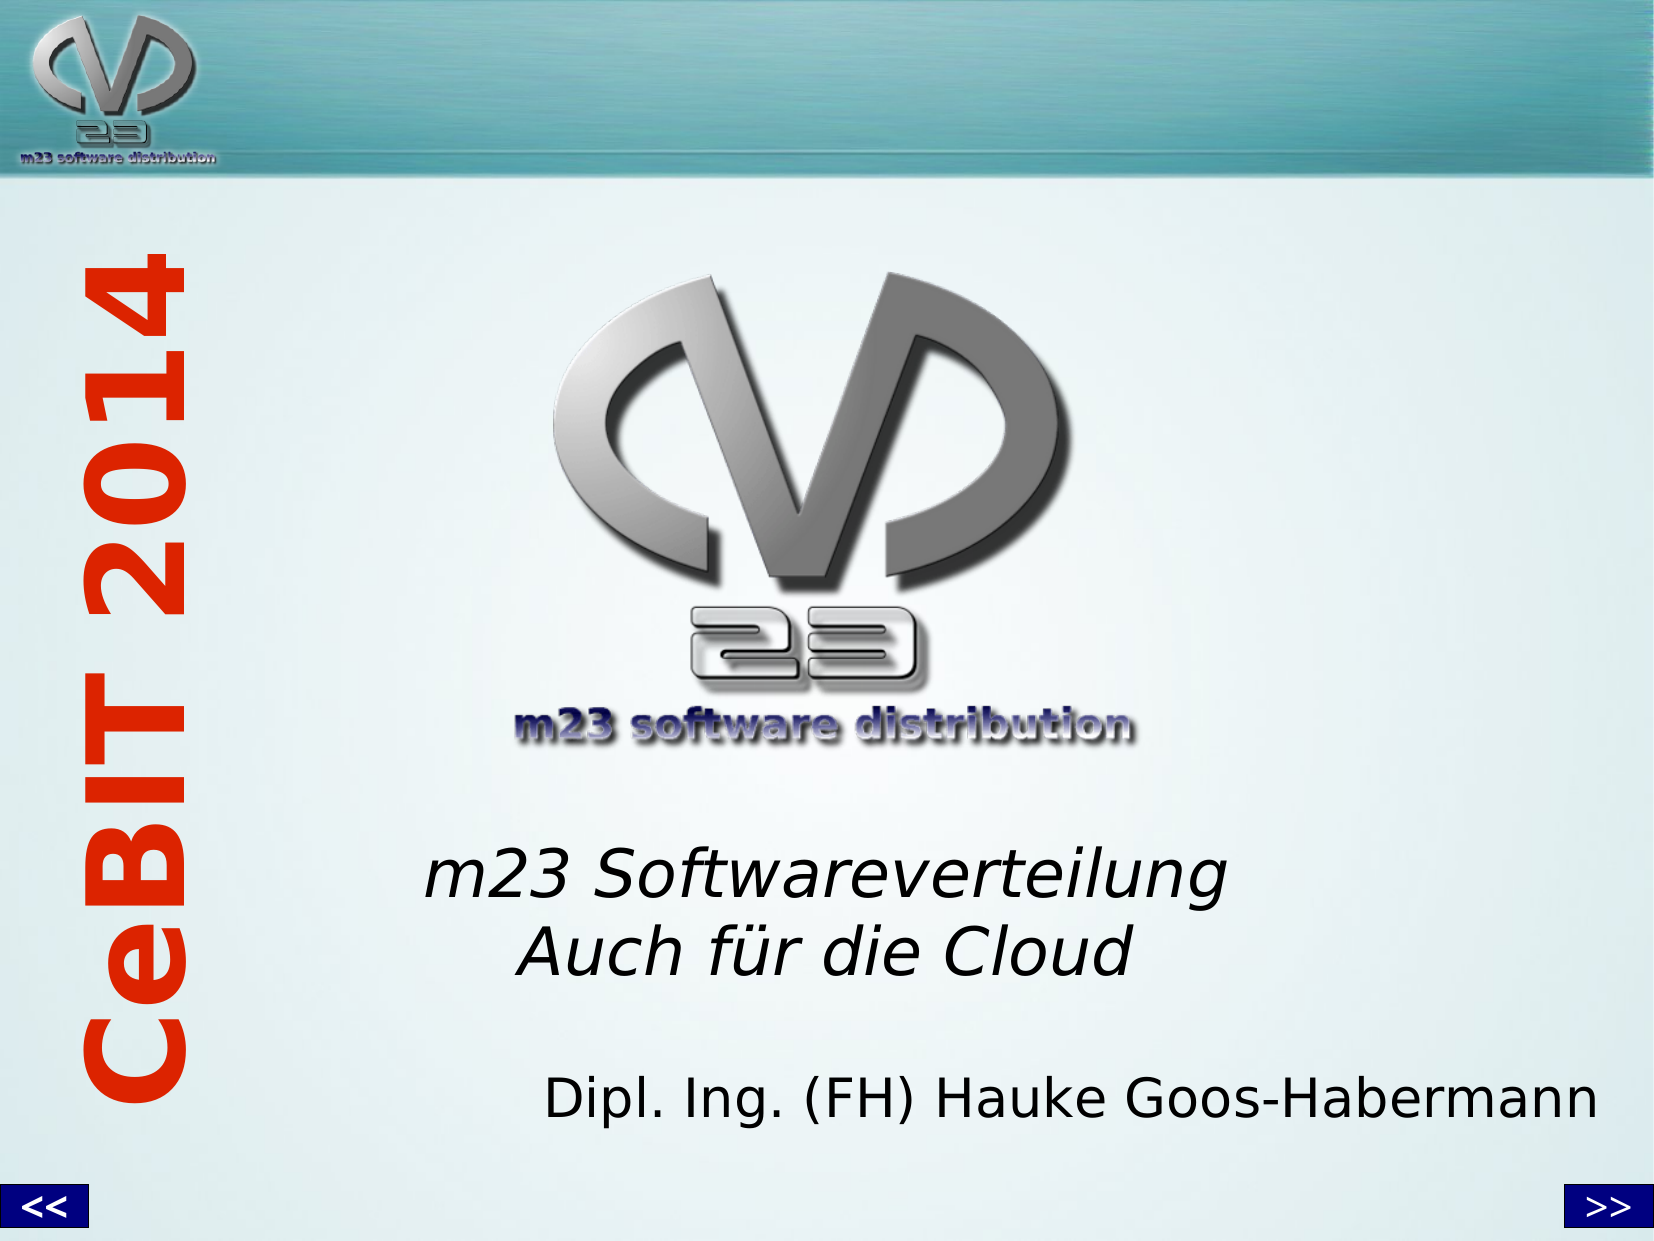

CeBIT 2014
m23 Softwareverteilung
Auch für die Cloud
Dipl. Ing. (FH) Hauke Goos-Habermann